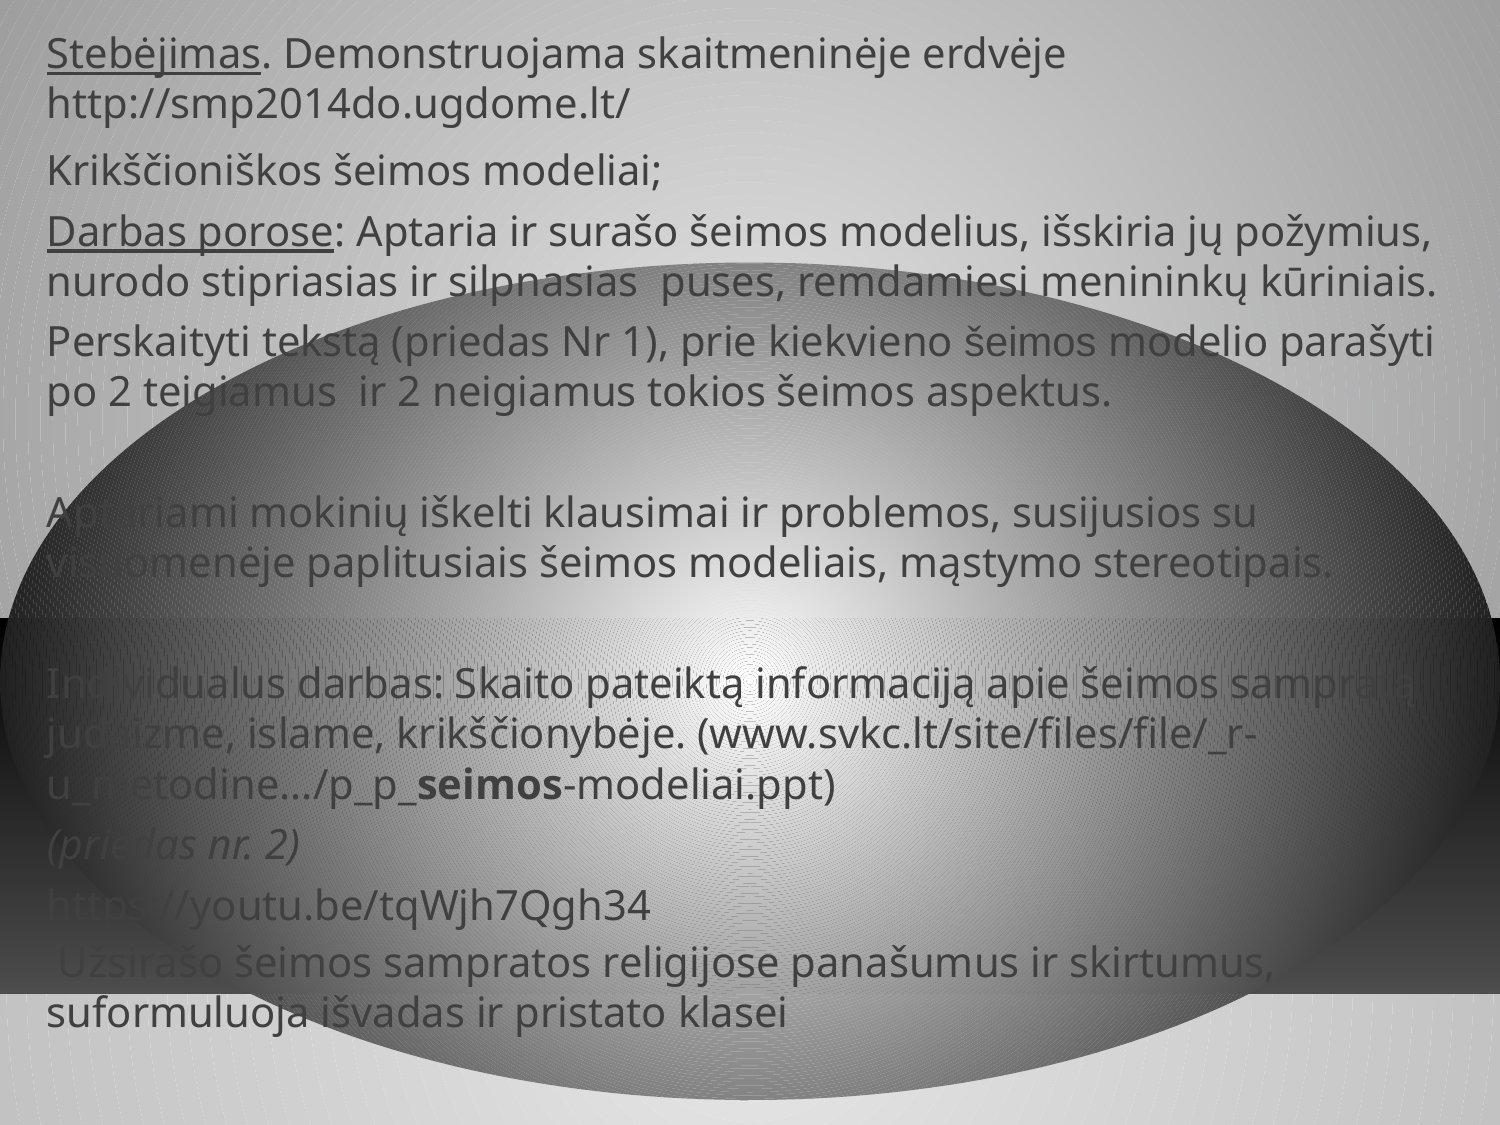

Stebėjimas. Demonstruojama skaitmeninėje erdvėje  http://smp2014do.ugdome.lt/
Krikščioniškos šeimos modeliai;
Darbas porose: Aptaria ir surašo šeimos modelius, išskiria jų požymius, nurodo stipriasias ir silpnasias puses, remdamiesi menininkų kūriniais.
Perskaityti tekstą (priedas Nr 1), prie kiekvieno šeimos modelio parašyti po 2 teigiamus ir 2 neigiamus tokios šeimos aspektus.
Aptariami mokinių iškelti klausimai ir problemos, susijusios su visuomenėje paplitusiais šeimos modeliais, mąstymo stereotipais.
Individualus darbas: Skaito pateiktą informaciją apie šeimos sampratą judaizme, islame, krikščionybėje. (www.svkc.lt/site/files/file/_r-u_metodine.../p_p_seimos-modeliai.ppt)
(priedas nr. 2)
https://youtu.be/tqWjh7Qgh34
 Užsirašo šeimos sampratos religijose panašumus ir skirtumus, suformuluoja išvadas ir pristato klasei
#